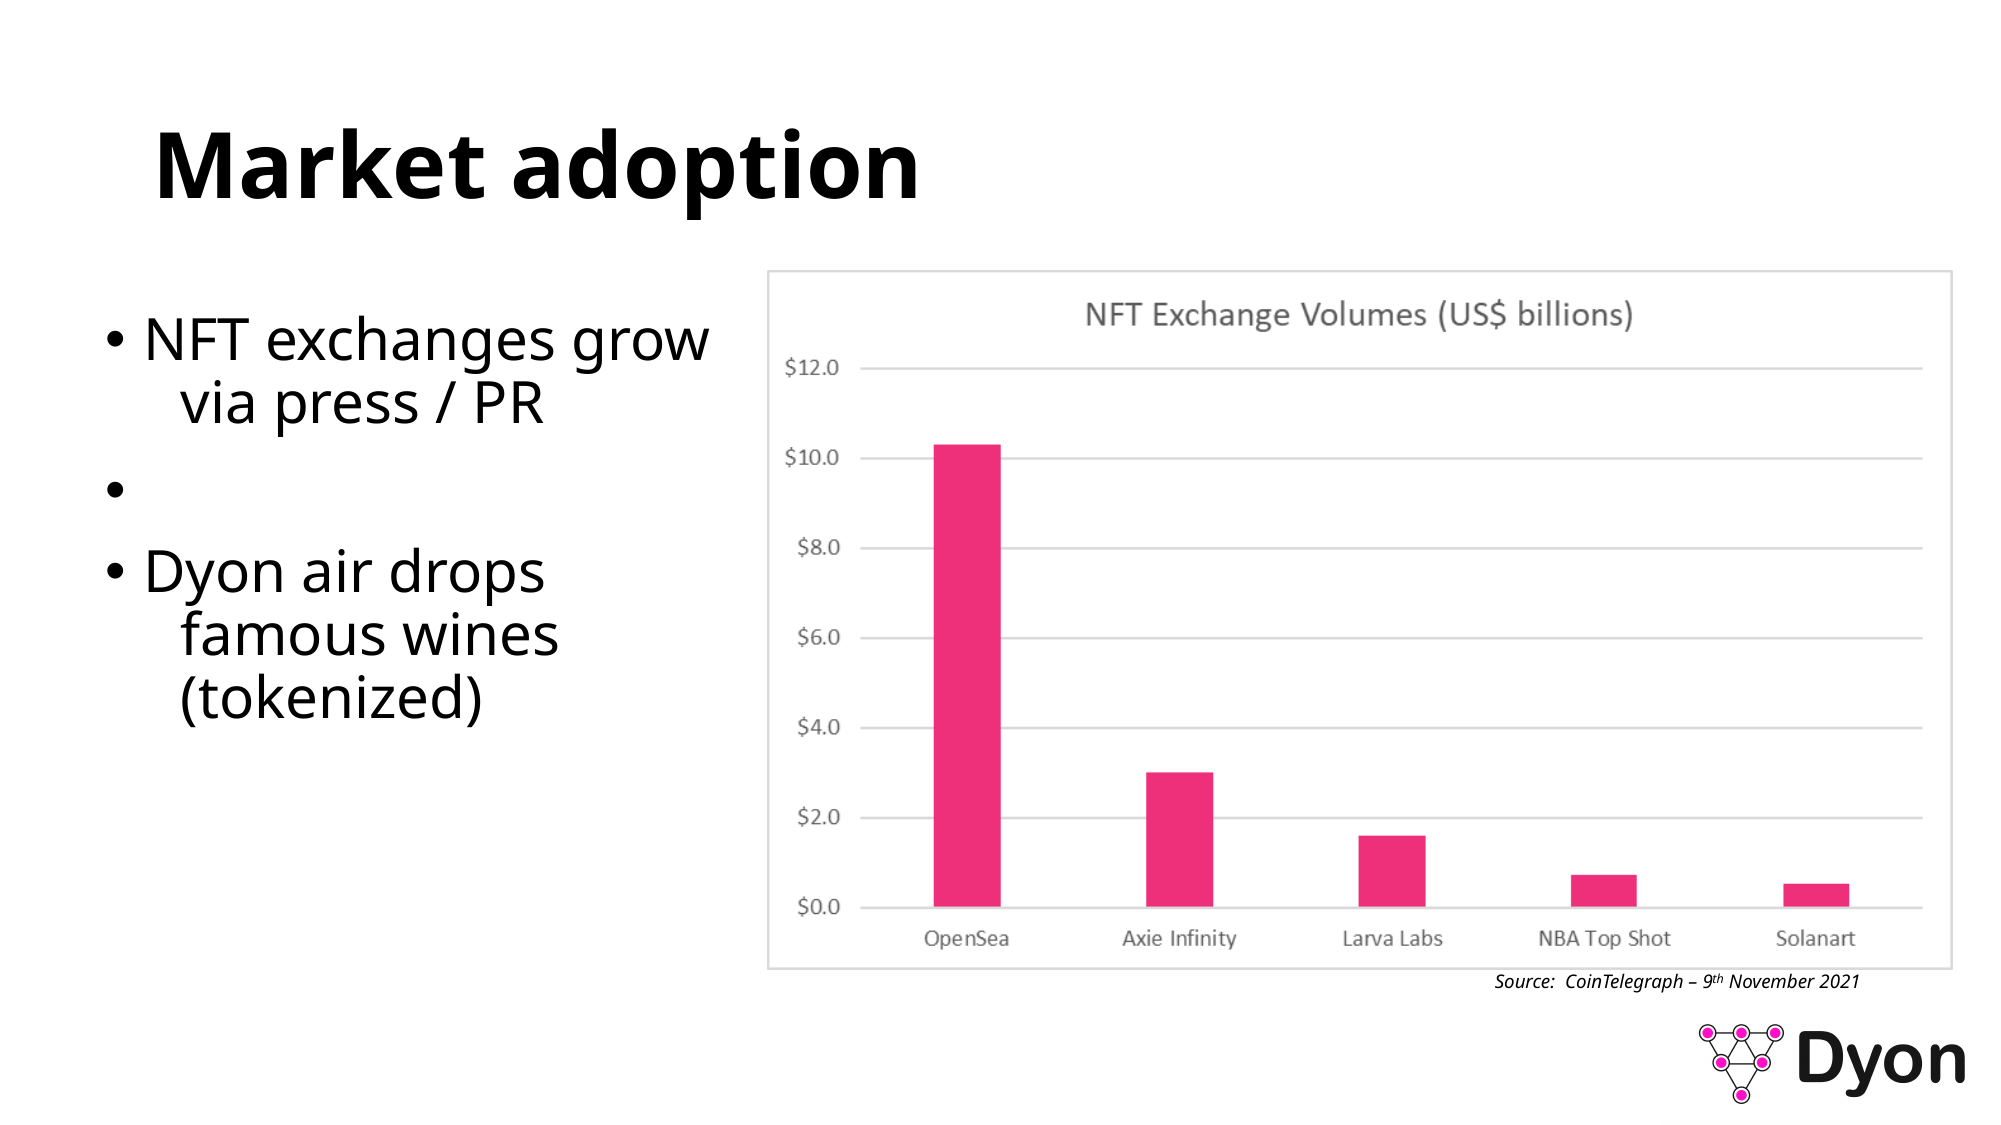

# Market adoption
NFT exchanges grow via press / PR
Dyon air drops famous wines (tokenized)
Source: CoinTelegraph – 9th November 2021